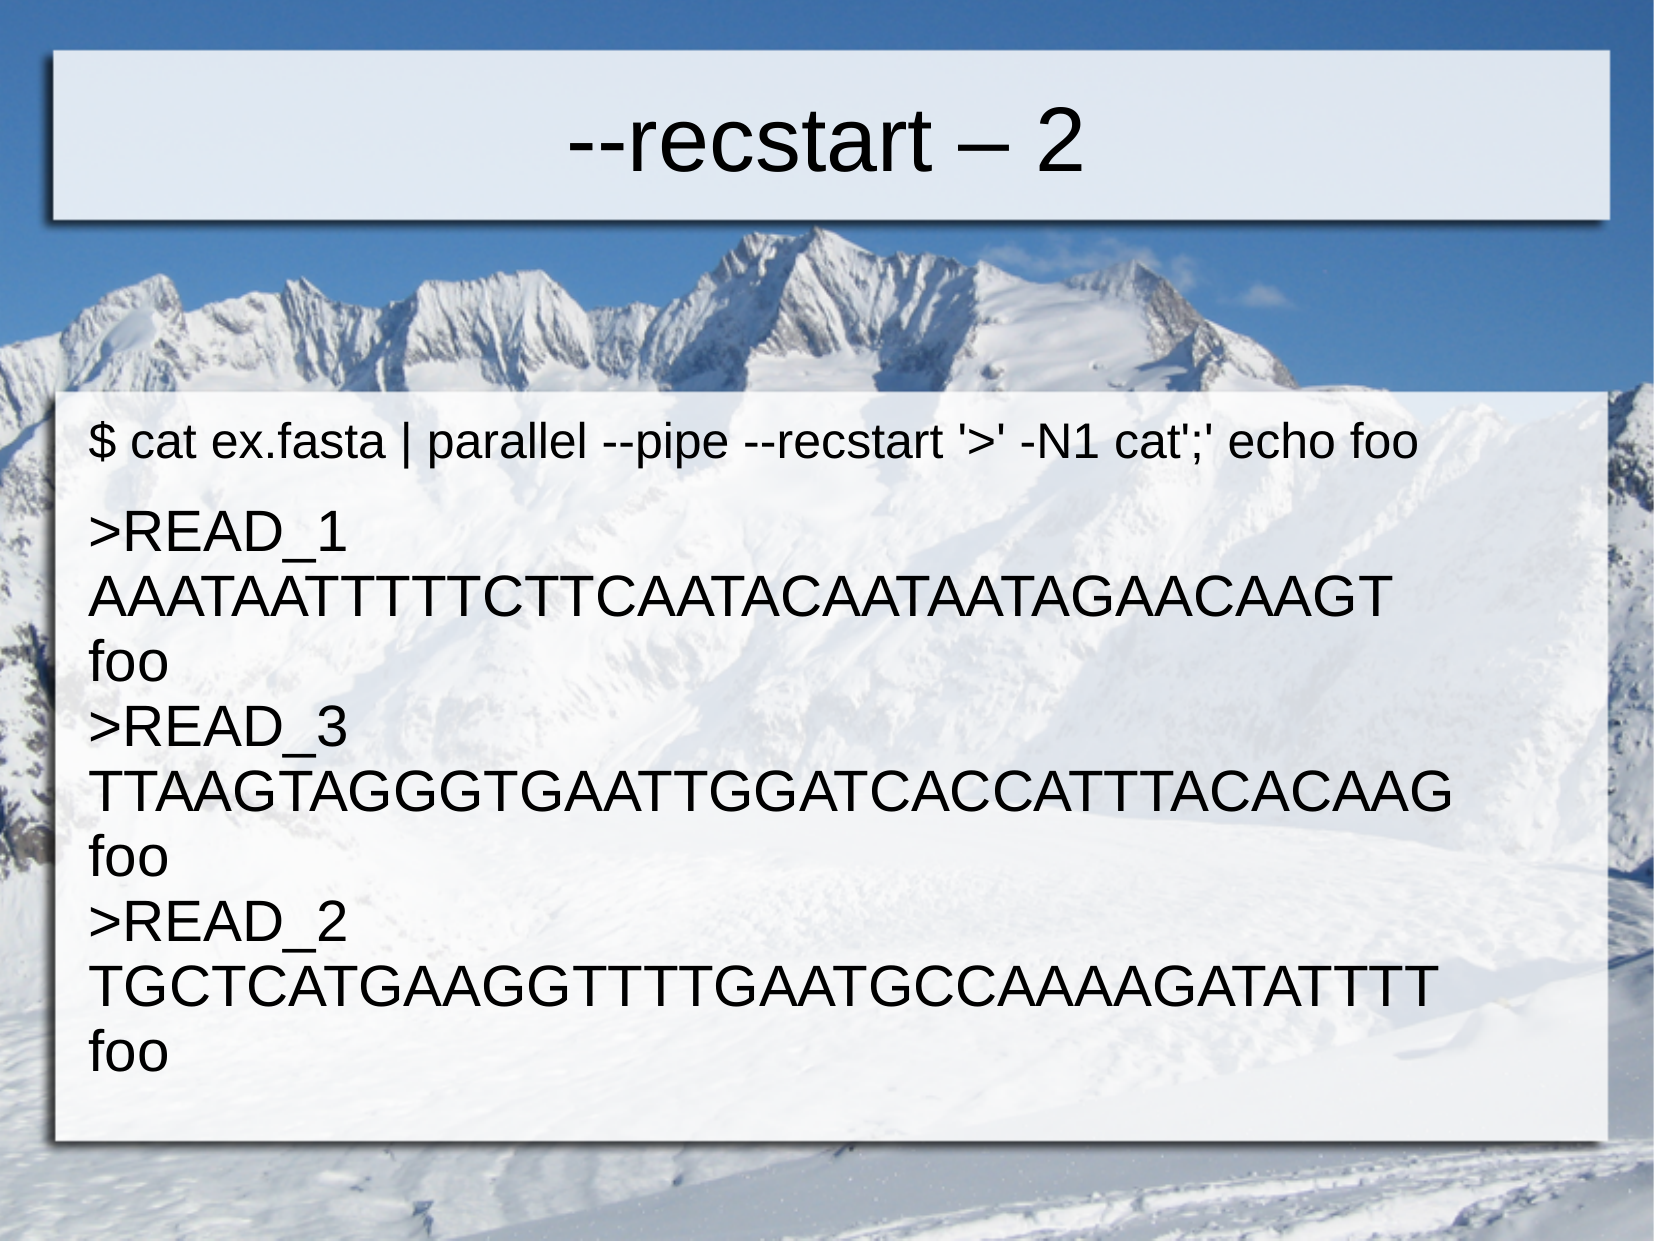

# --recstart – 2
$ cat ex.fasta | parallel --pipe --recstart '>' -N1 cat';' echo foo
>READ_1
AAATAATTTTTCTTCAATACAATAATAGAACAAGT
foo
>READ_3
TTAAGTAGGGTGAATTGGATCACCATTTACACAAG
foo
>READ_2
TGCTCATGAAGGTTTTGAATGCCAAAAGATATTTT
foo